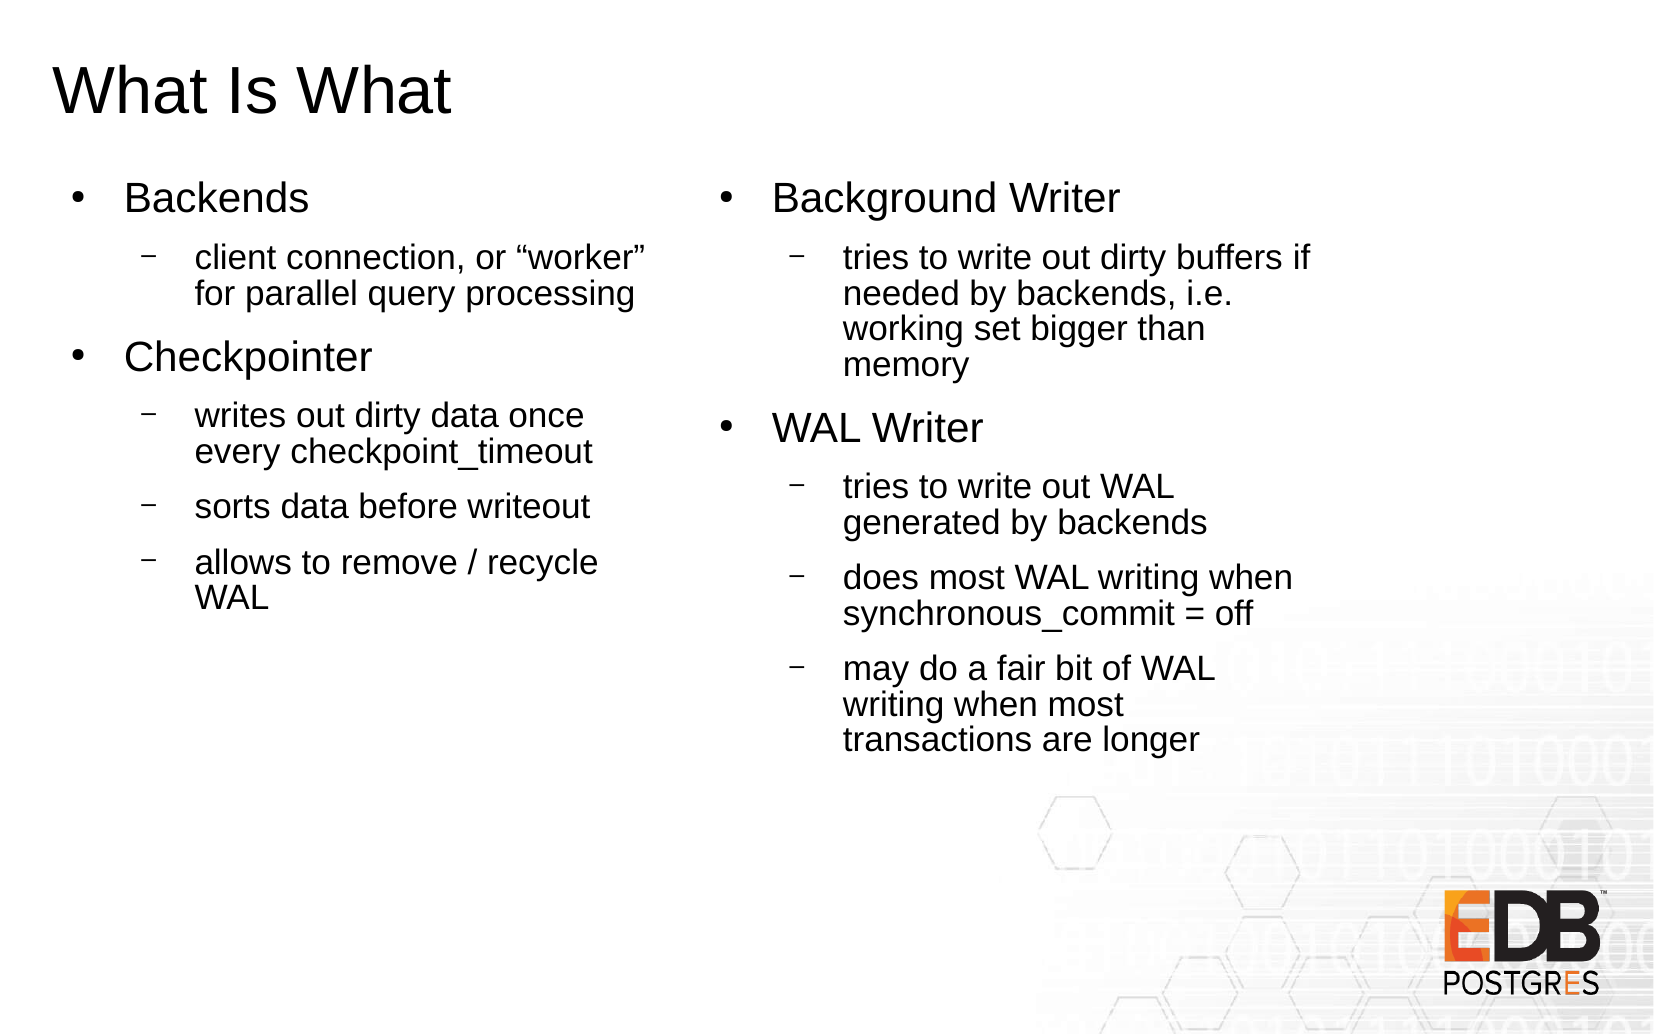

# What Is What
Backends
client connection, or “worker” for parallel query processing
Checkpointer
writes out dirty data once every checkpoint_timeout
sorts data before writeout
allows to remove / recycle WAL
Background Writer
tries to write out dirty buffers if needed by backends, i.e. working set bigger than memory
WAL Writer
tries to write out WAL generated by backends
does most WAL writing when synchronous_commit = off
may do a fair bit of WAL writing when most transactions are longer